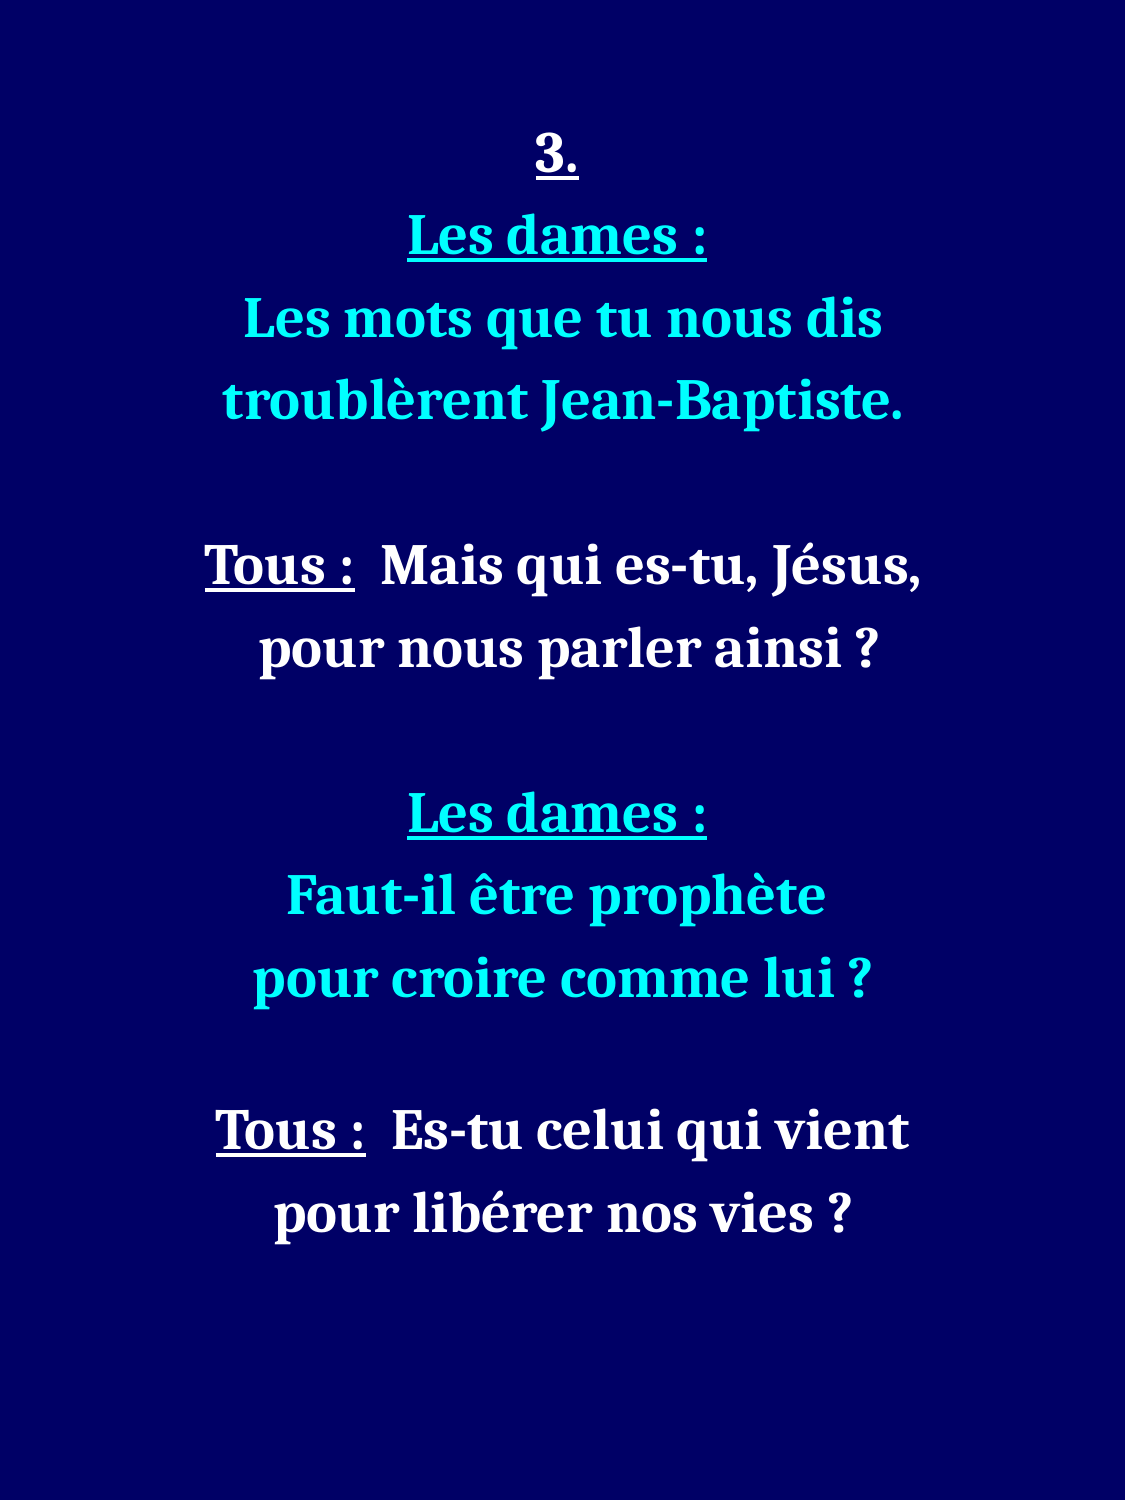

3.
Les dames :
Les mots que tu nous dis
troublèrent Jean-Baptiste.
Tous : Mais qui es-tu, Jésus,
 pour nous parler ainsi ?
Les dames :
Faut-il être prophète
pour croire comme lui ?
Tous : Es-tu celui qui vient
pour libérer nos vies ?